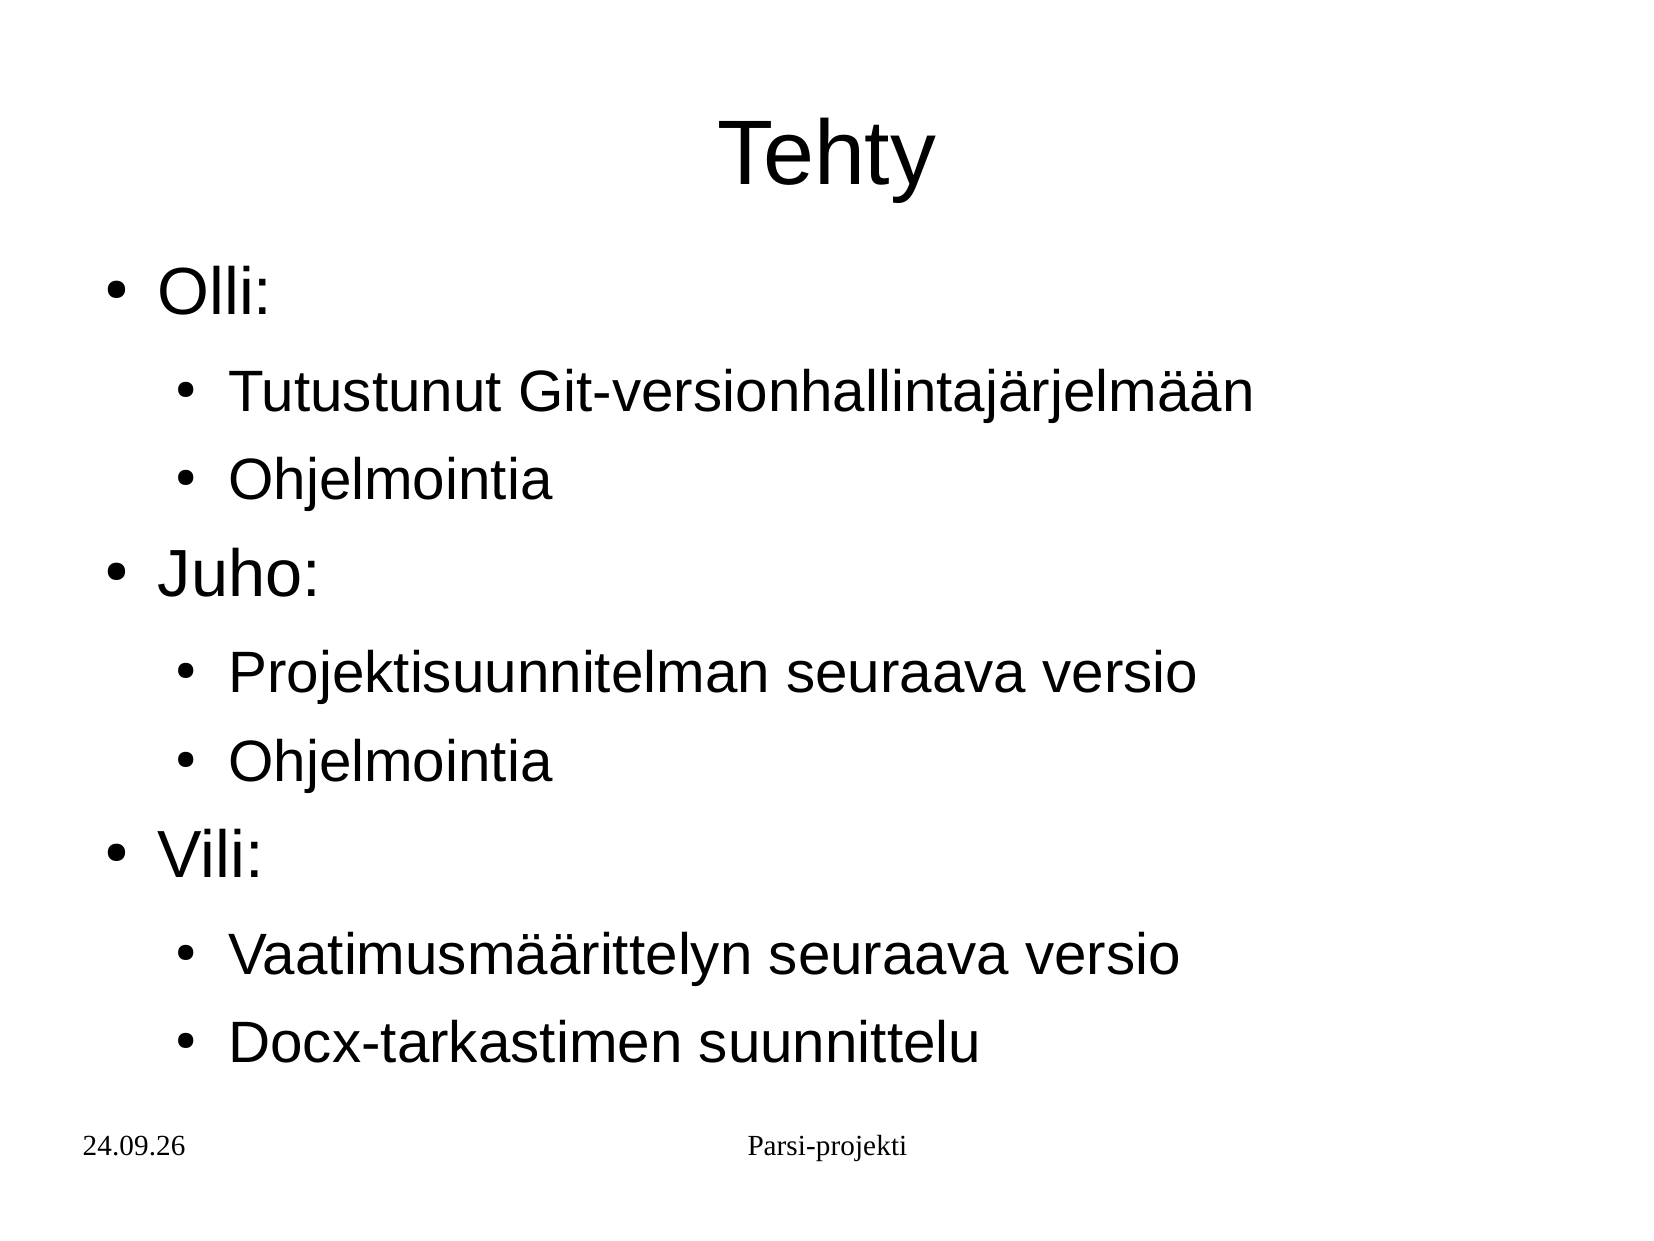

# Tehty
Olli:
Tutustunut Git-versionhallintajärjelmään
Ohjelmointia
Juho:
Projektisuunnitelman seuraava versio
Ohjelmointia
Vili:
Vaatimusmäärittelyn seuraava versio
Docx-tarkastimen suunnittelu
Parsi-projekti